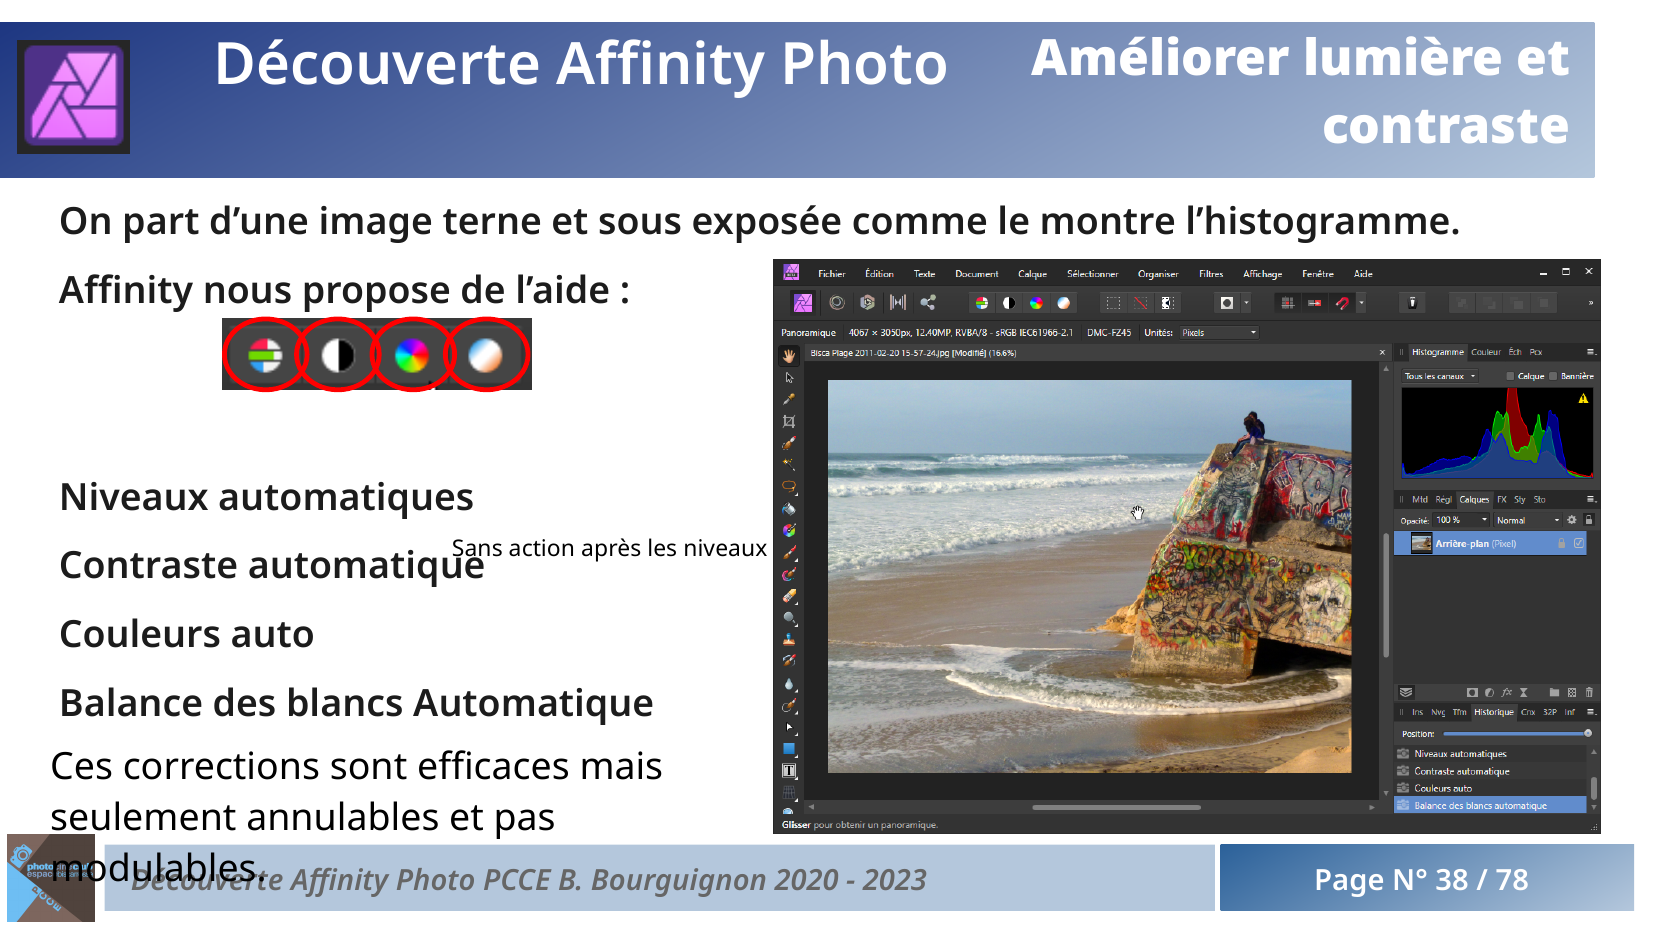

# Améliorer lumière et contraste
On part d’une image terne et sous exposée comme le montre l’histogramme.
Affinity nous propose de l’aide :
Niveaux automatiques
Contraste automatique
Couleurs auto
Balance des blancs Automatique
Sans action après les niveaux
Ces corrections sont efficaces mais seulement annulables et pas modulables.